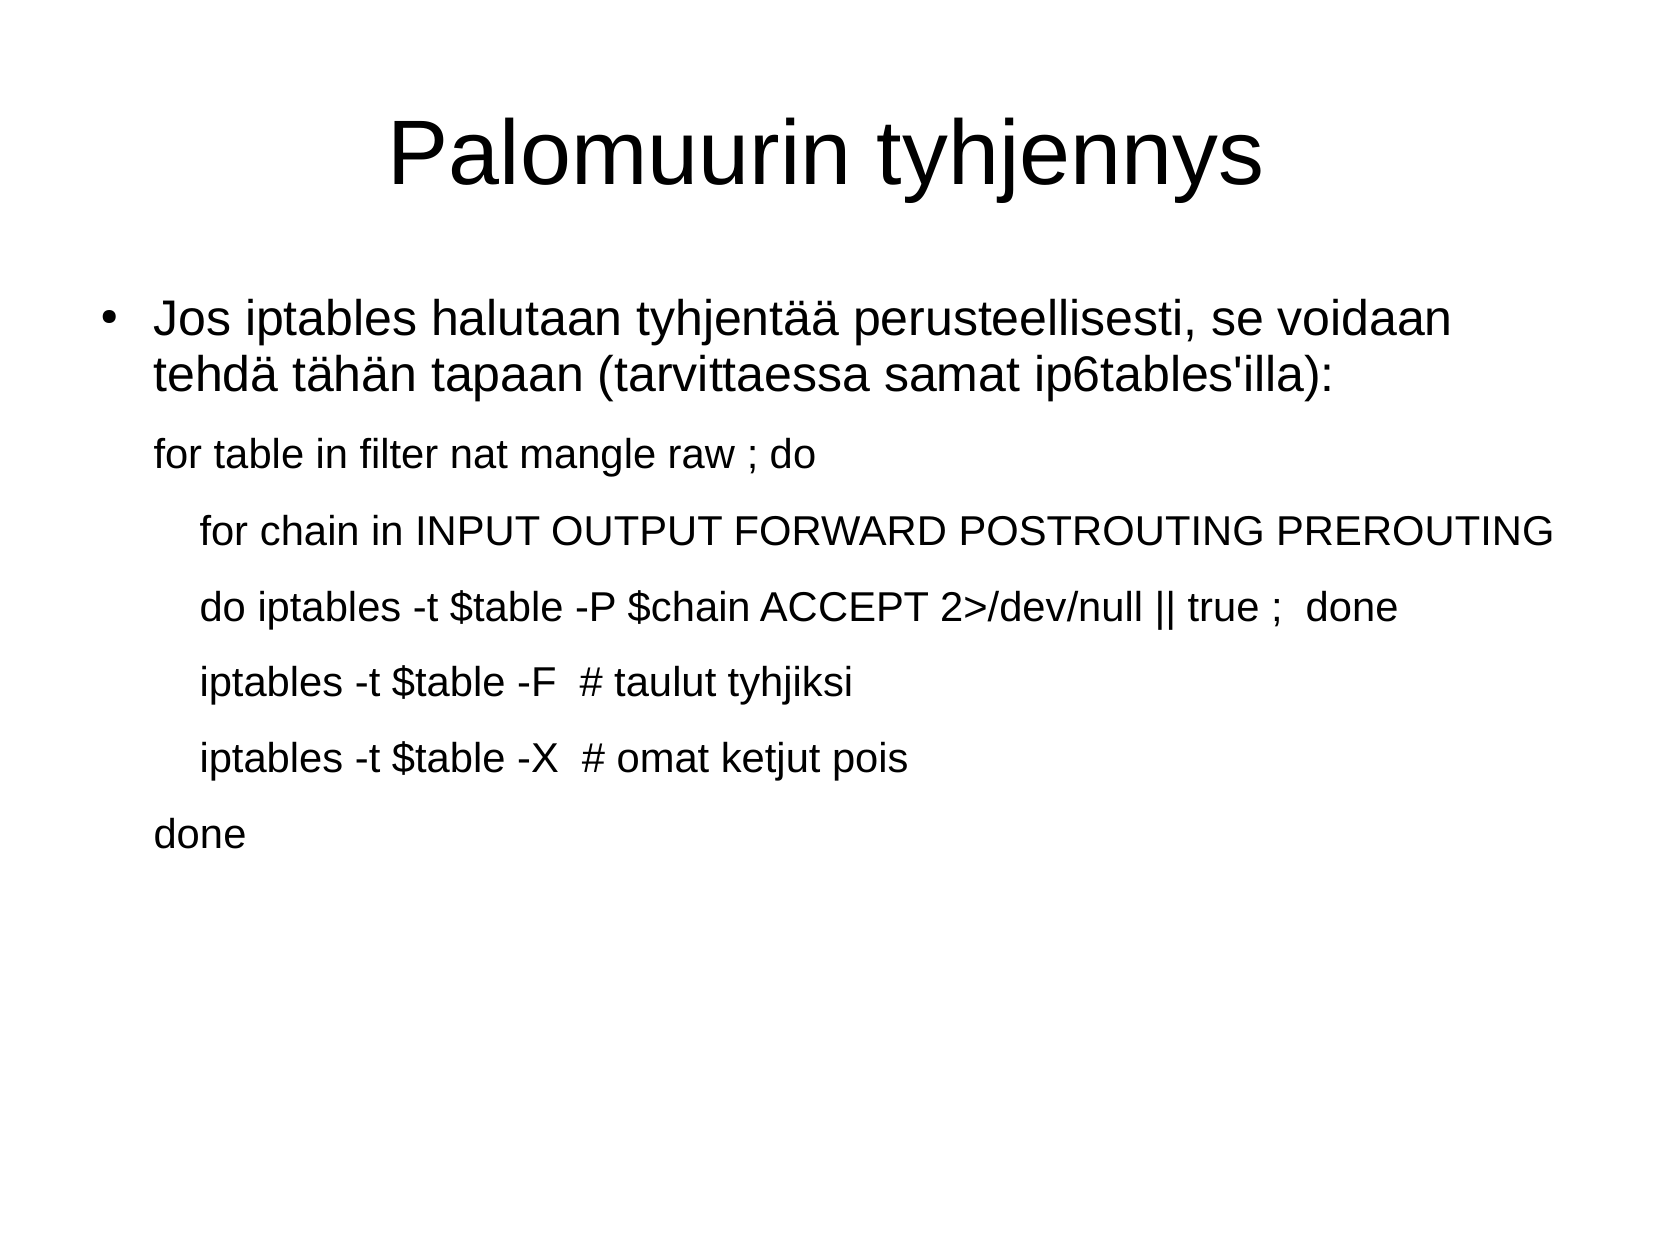

# Palomuurin tyhjennys
Jos iptables halutaan tyhjentää perusteellisesti, se voidaan tehdä tähän tapaan (tarvittaessa samat ip6tables'illa):
for table in filter nat mangle raw ; do
 for chain in INPUT OUTPUT FORWARD POSTROUTING PREROUTING
 do iptables -t $table -P $chain ACCEPT 2>/dev/null || true ; done
 iptables -t $table -F # taulut tyhjiksi
 iptables -t $table -X # omat ketjut pois
done